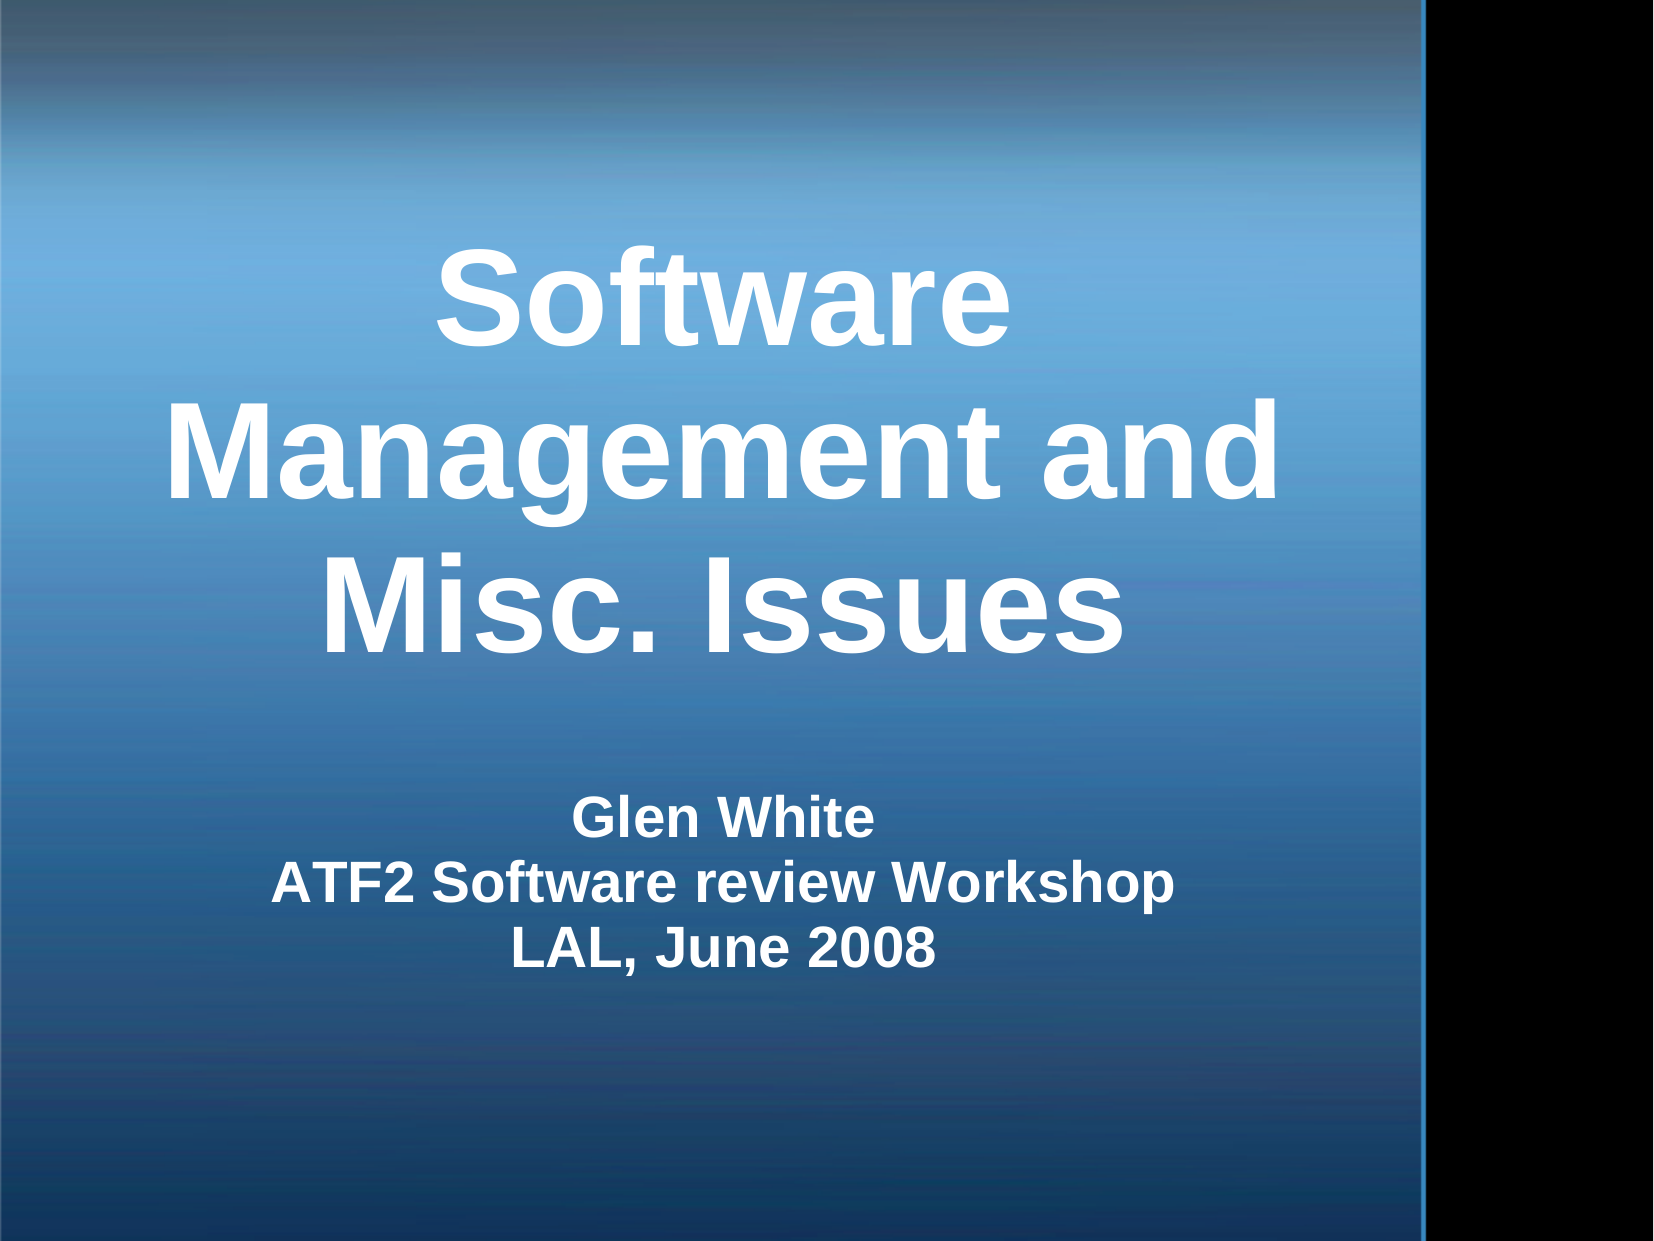

# Software Management and Misc. Issues
Glen White
ATF2 Software review Workshop
LAL, June 2008